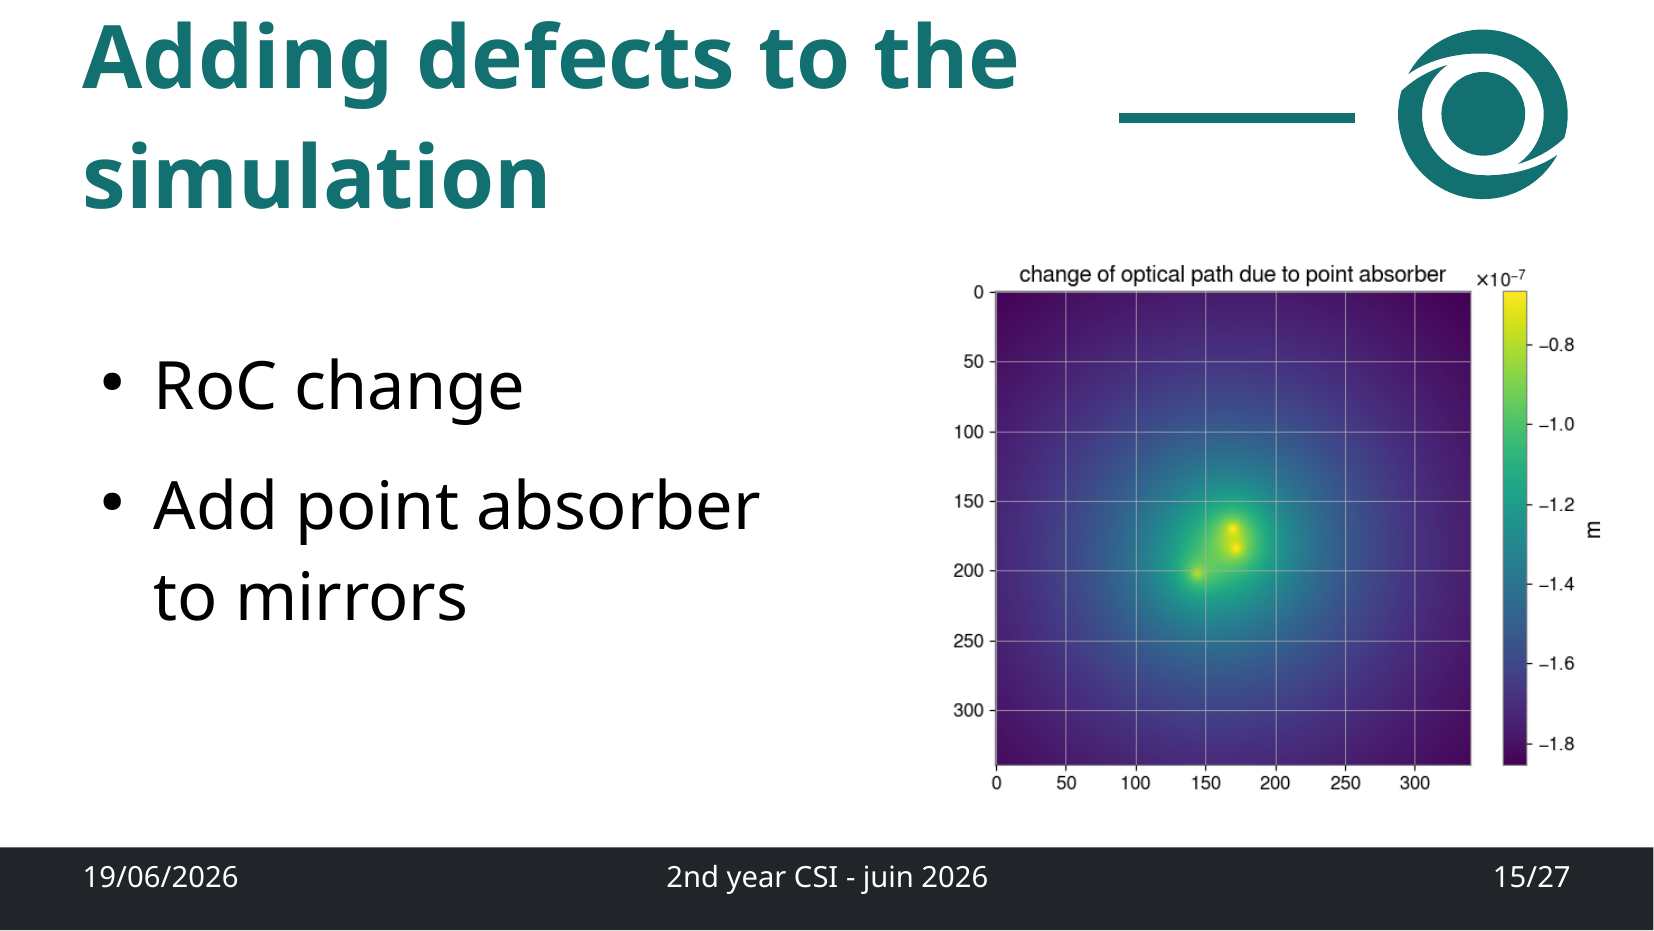

# Adding defects to the simulation
RoC change
Add point absorber to mirrors
19/06/2026
2nd year CSI - juin 2026
15